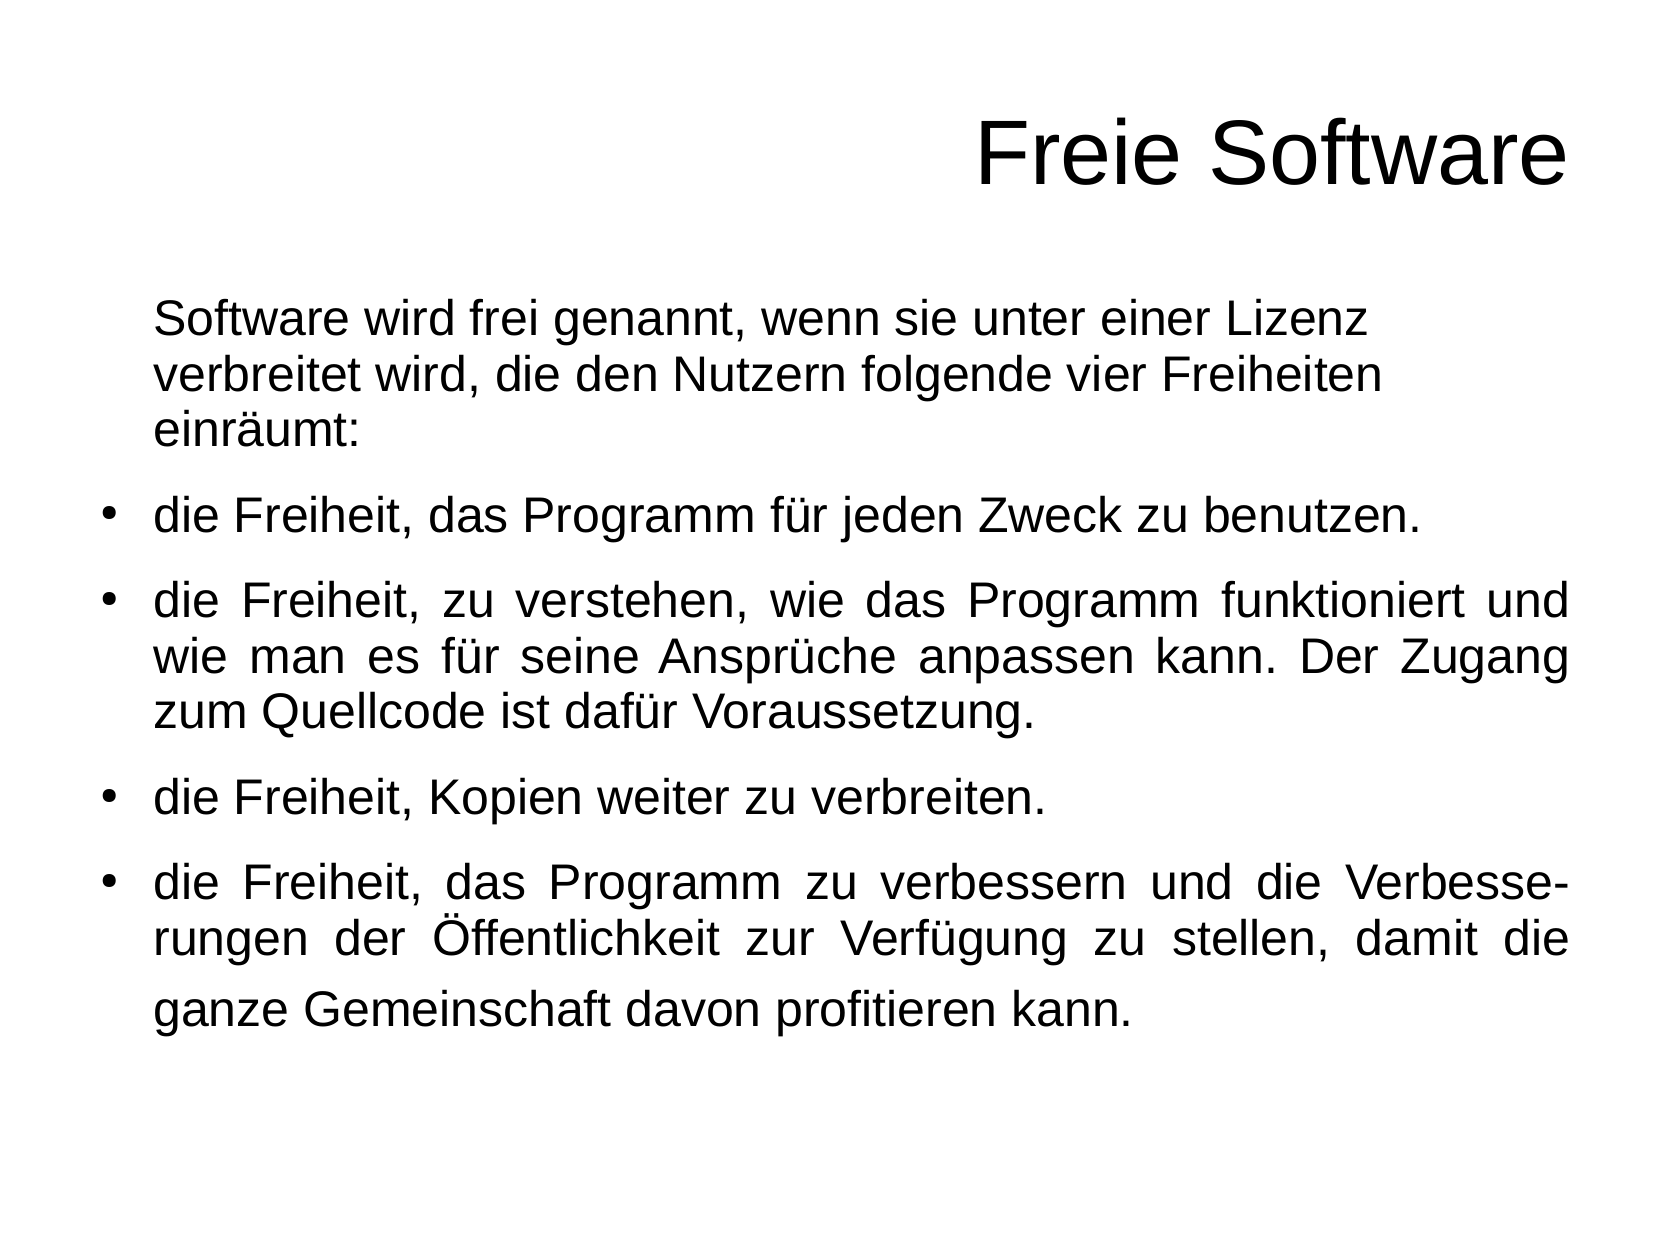

# Freie Software
Software wird frei genannt, wenn sie unter einer Lizenz verbreitet wird, die den Nutzern folgende vier Freiheiten einräumt:
die Freiheit, das Programm für jeden Zweck zu benutzen.
die Freiheit, zu verstehen, wie das Programm funktioniert und wie man es für seine Ansprüche anpassen kann. Der Zugang zum Quellcode ist dafür Voraussetzung.
die Freiheit, Kopien weiter zu verbreiten.
die Freiheit, das Programm zu verbessern und die Verbesse-rungen der Öffentlichkeit zur Verfügung zu stellen, damit die ganze Gemeinschaft davon profitieren kann.